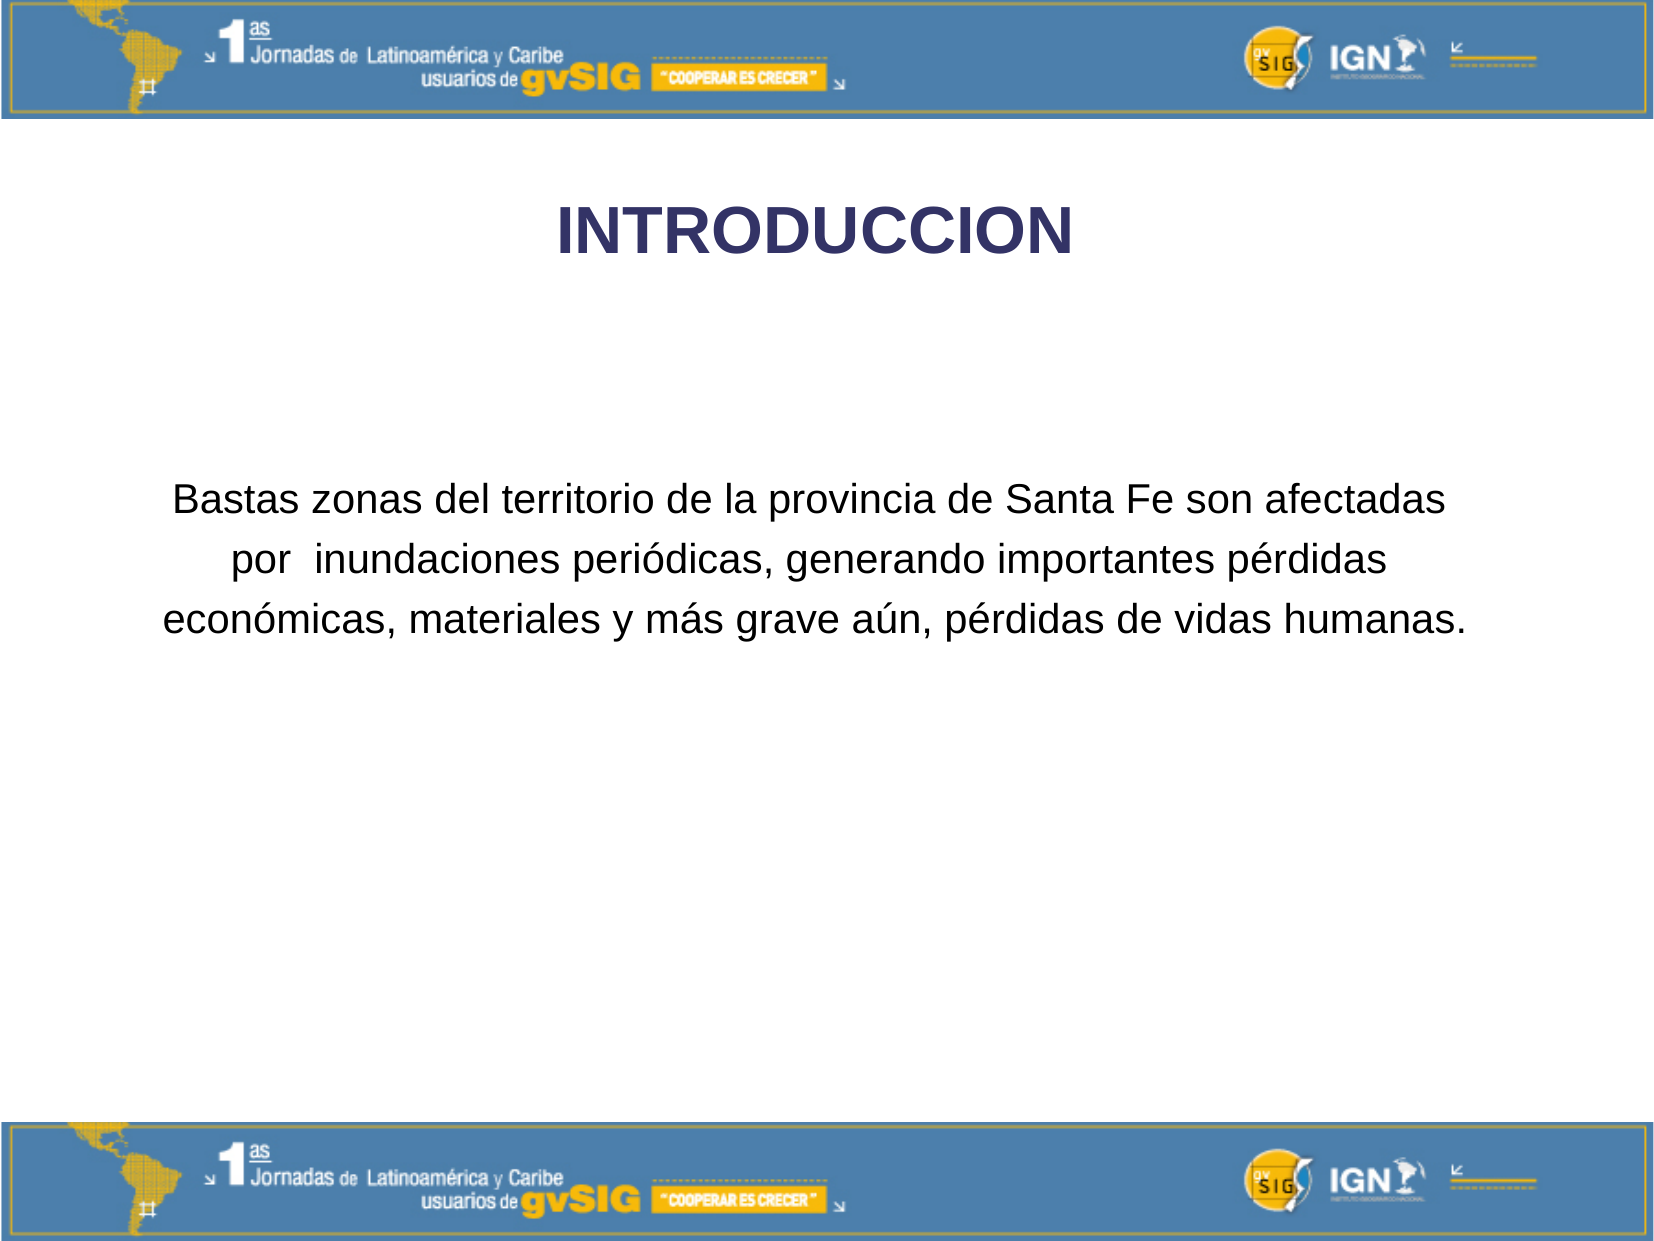

INTRODUCCION
Bastas zonas del territorio de la provincia de Santa Fe son afectadas
por inundaciones periódicas, generando importantes pérdidas
económicas, materiales y más grave aún, pérdidas de vidas humanas.